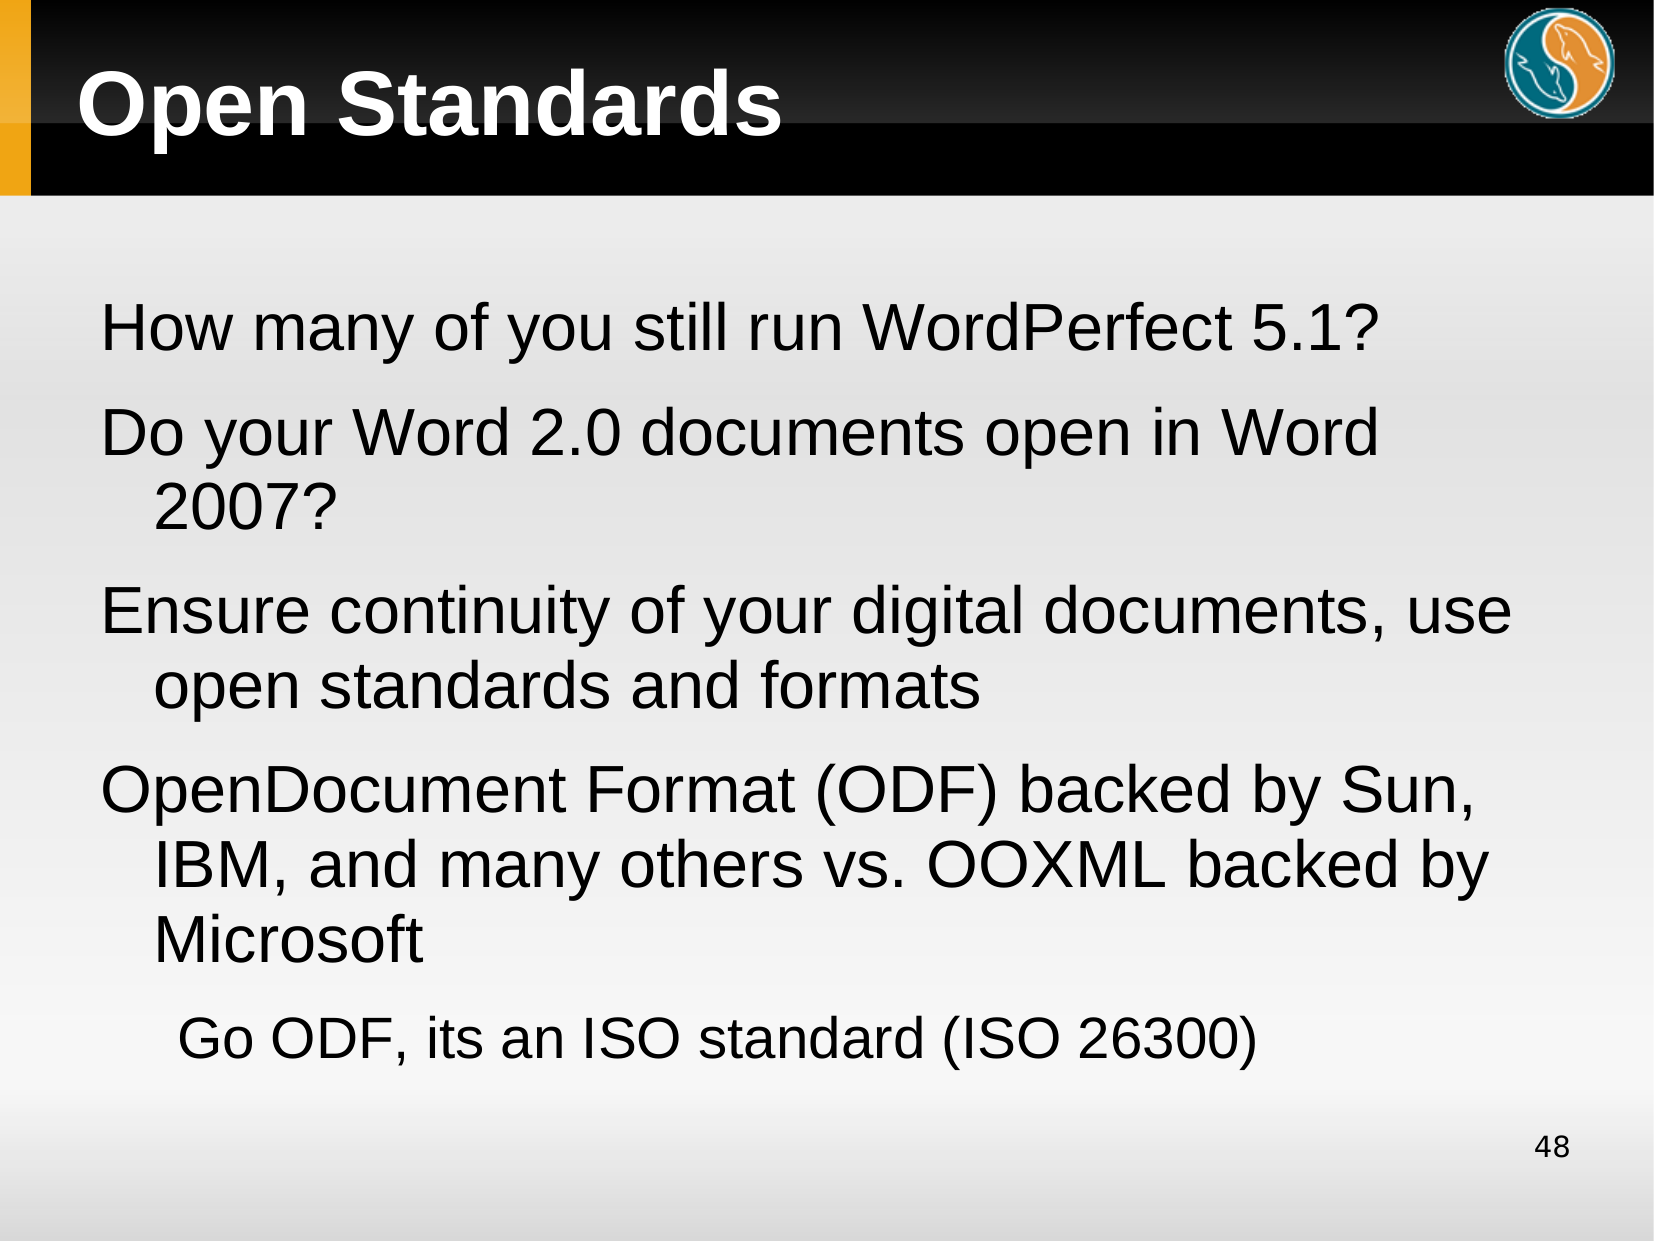

# Open Standards
How many of you still run WordPerfect 5.1?
Do your Word 2.0 documents open in Word 2007?
Ensure continuity of your digital documents, use open standards and formats
OpenDocument Format (ODF) backed by Sun, IBM, and many others vs. OOXML backed by Microsoft
Go ODF, its an ISO standard (ISO 26300)
48